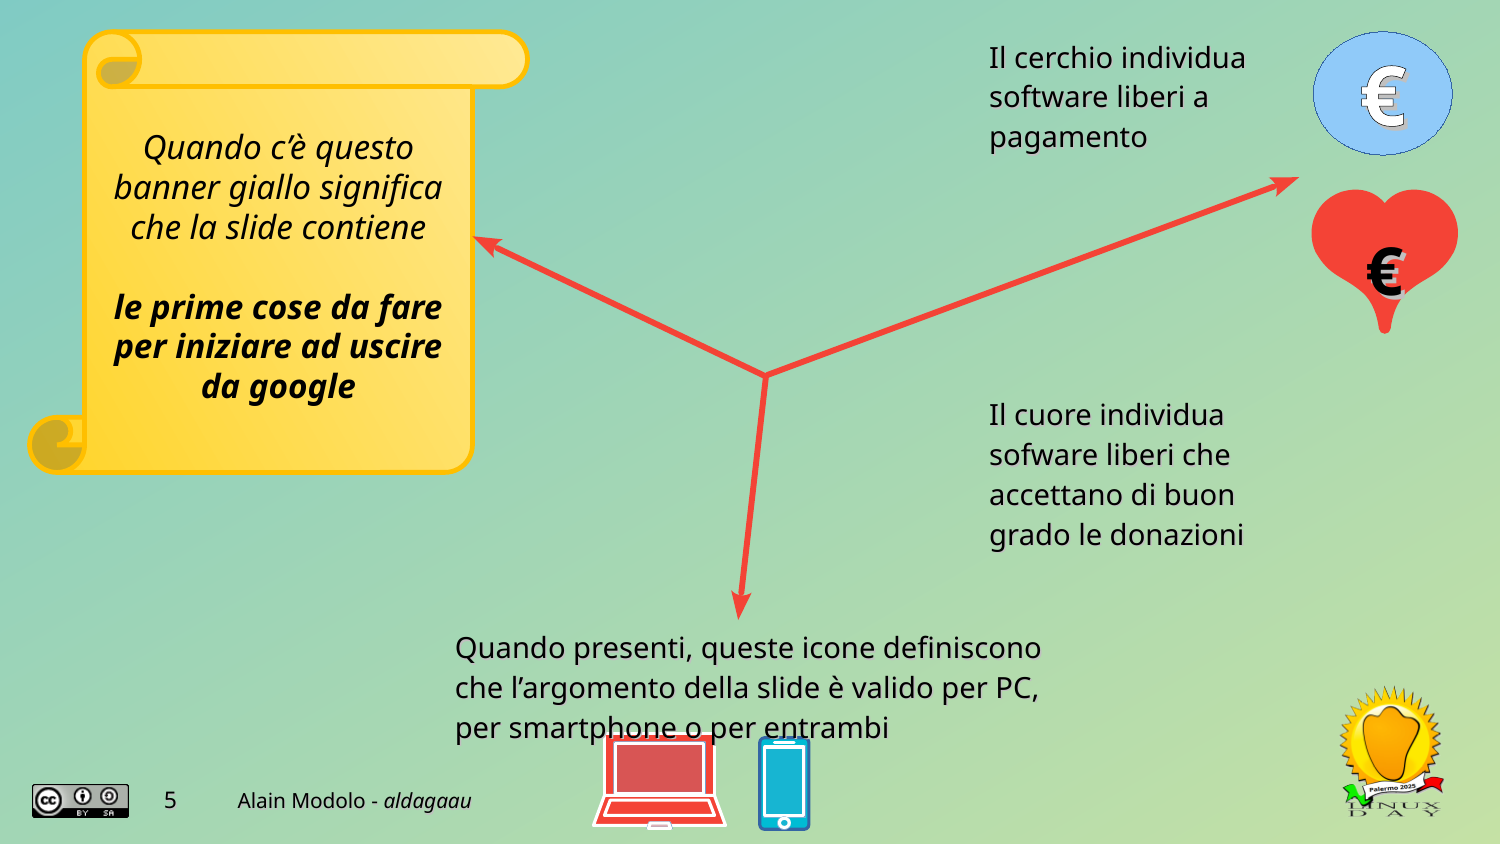

Il cerchio individua software liberi a pagamento
Il cuore individua sofware liberi che accettano di buon grado le donazioni
Quando c’è questo banner giallo significa che la slide contiene
le prime cose da fare
per iniziare ad uscire
da google
€
€
Quando presenti, queste icone definiscono che l’argomento della slide è valido per PC, per smartphone o per entrambi